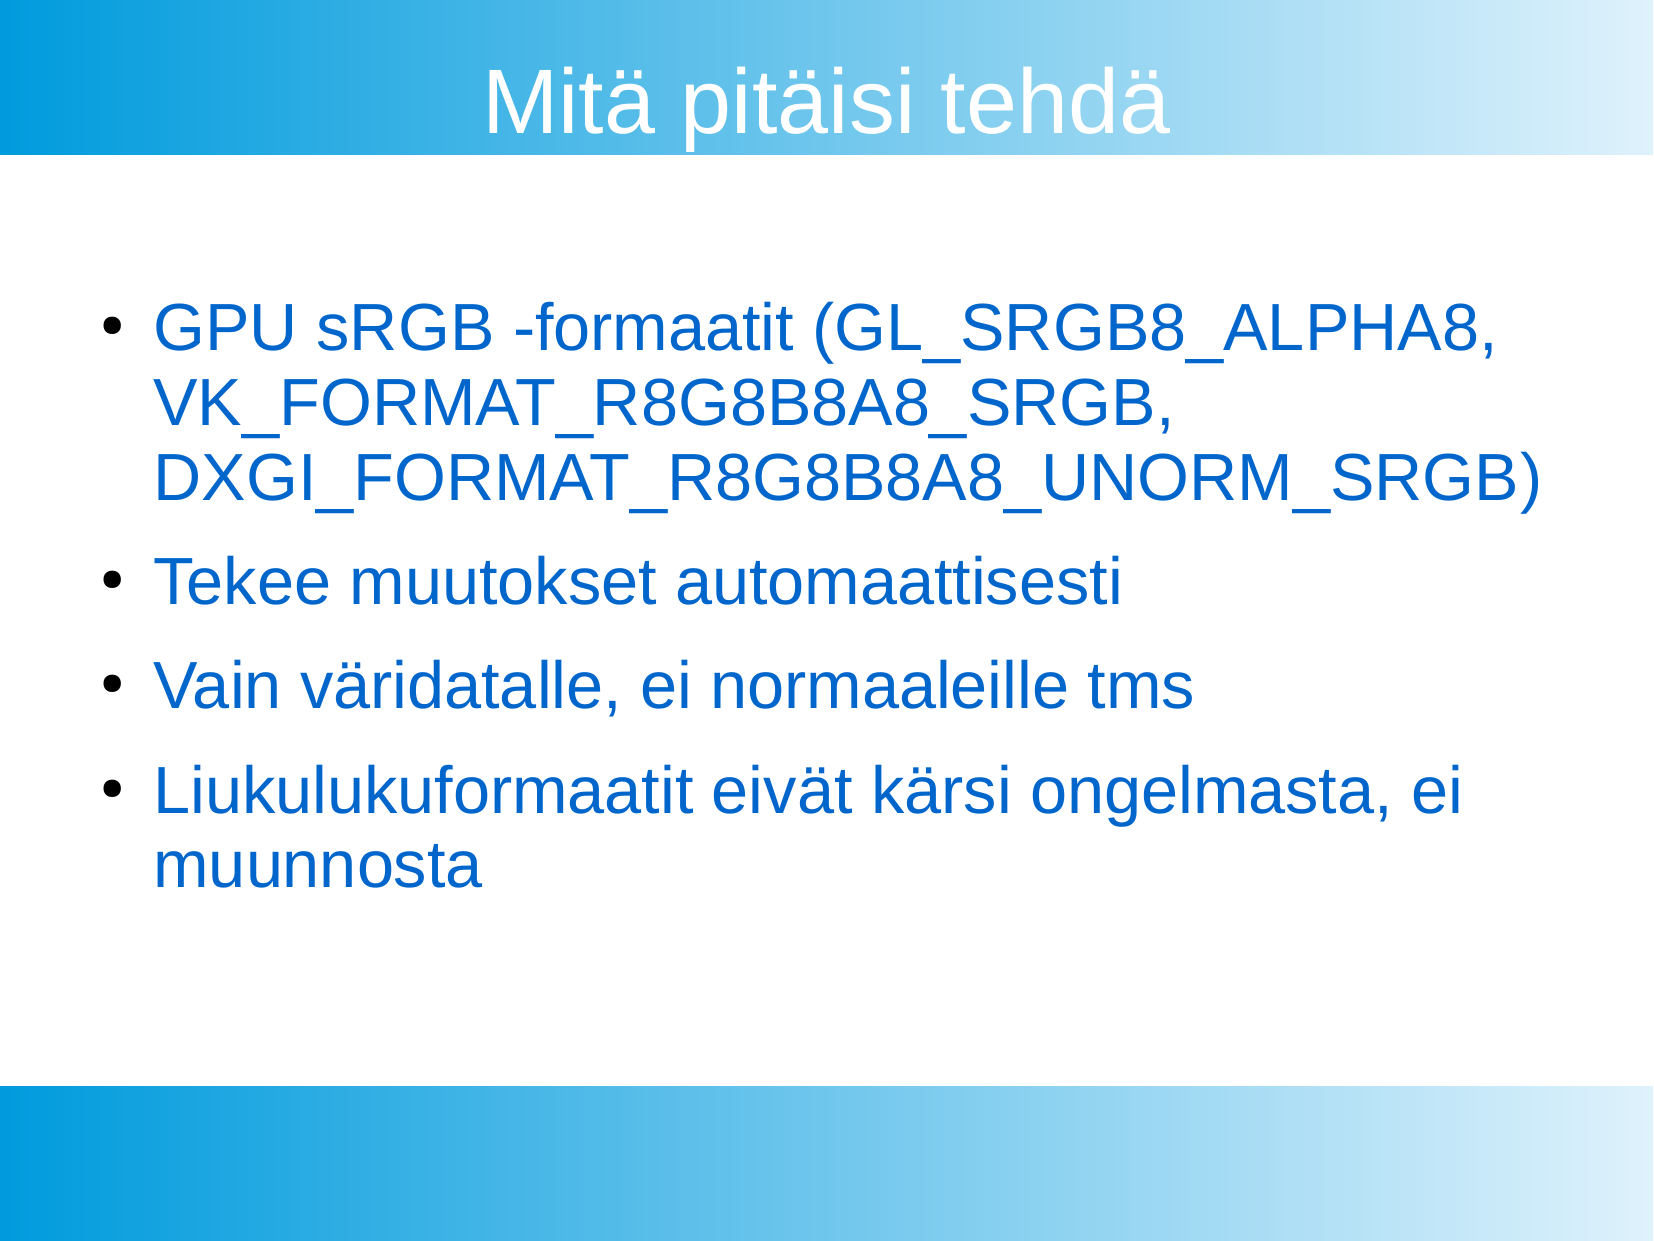

# Mitä pitäisi tehdä
GPU sRGB -formaatit (GL_SRGB8_ALPHA8, VK_FORMAT_R8G8B8A8_SRGB, DXGI_FORMAT_R8G8B8A8_UNORM_SRGB)
Tekee muutokset automaattisesti
Vain väridatalle, ei normaaleille tms
Liukulukuformaatit eivät kärsi ongelmasta, ei muunnosta